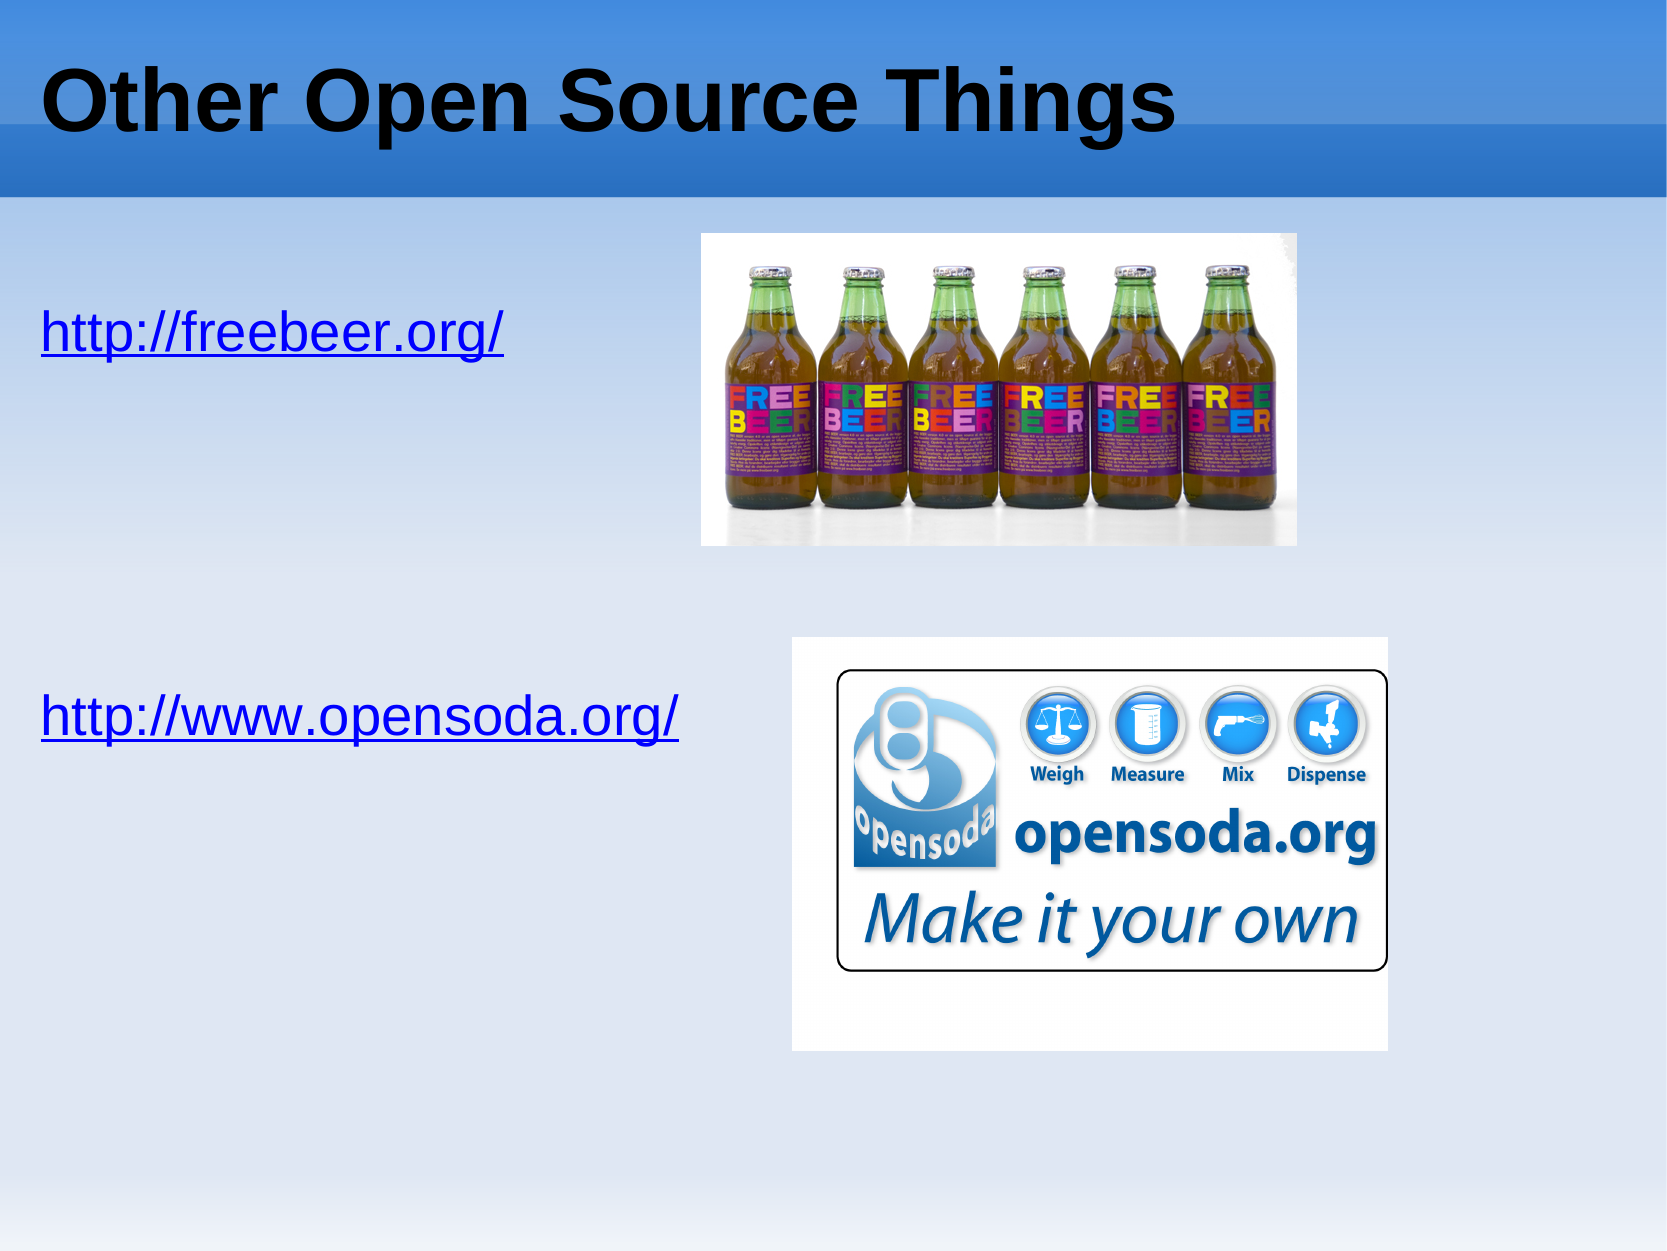

# Other Open Source Things
http://freebeer.org/
http://www.opensoda.org/